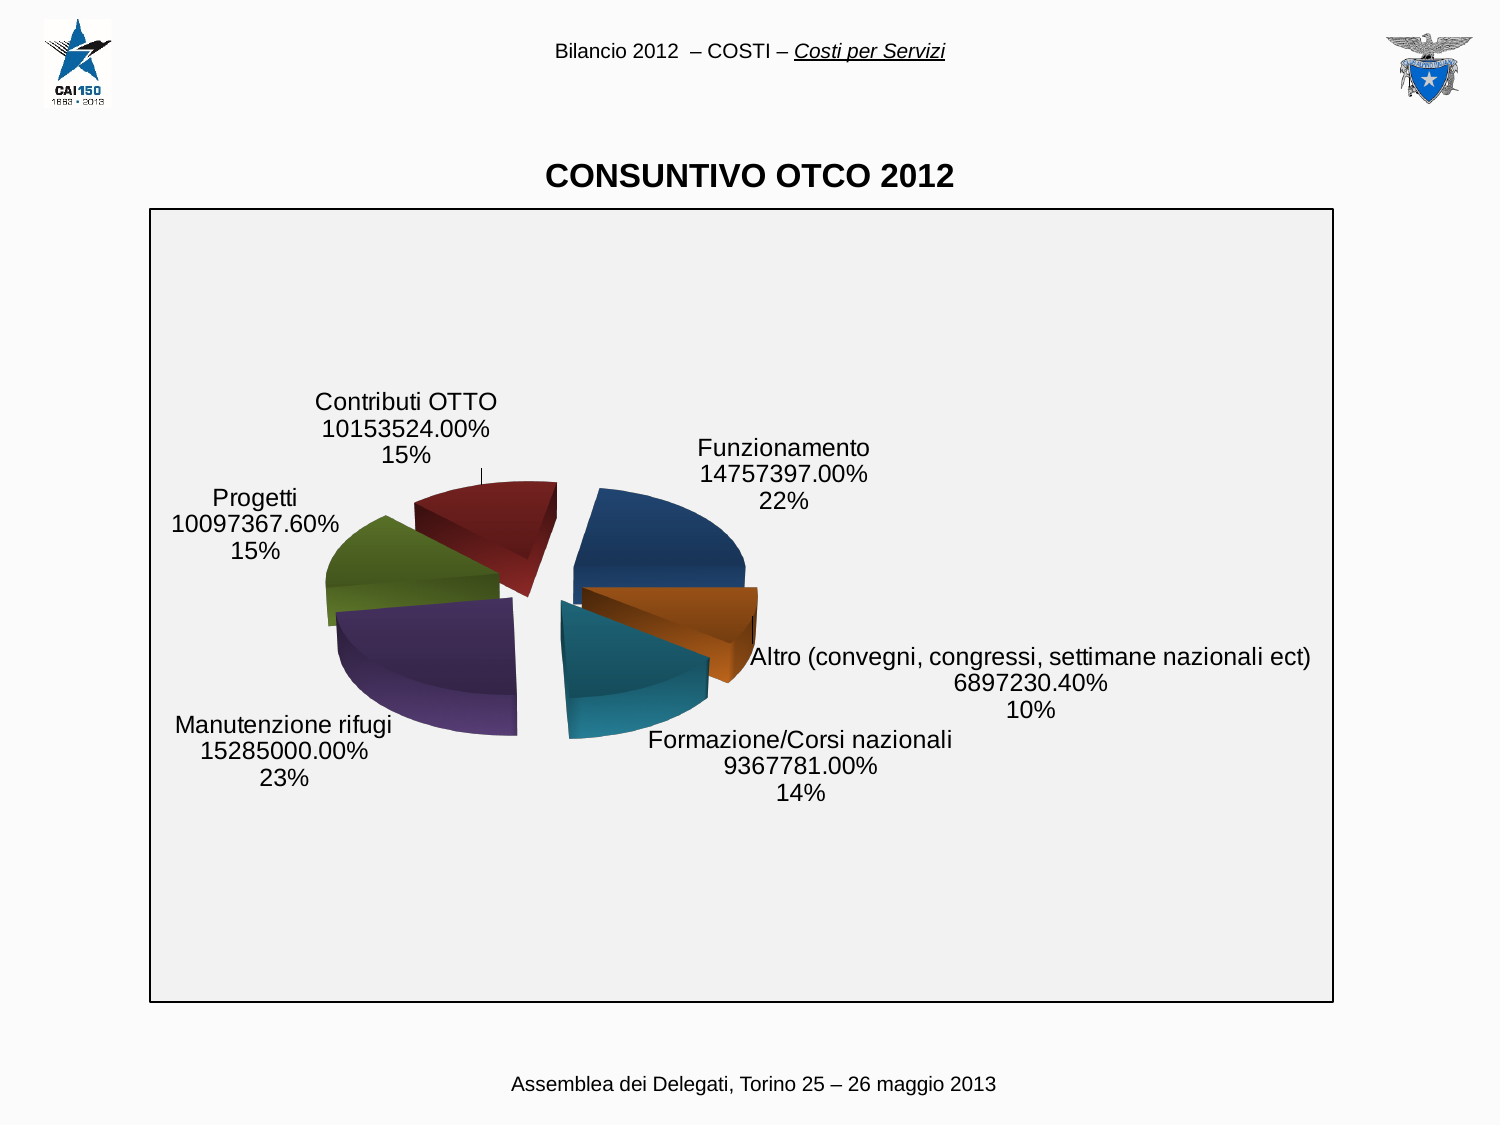

Bilancio 2012 – COSTI – Costi per Servizi
CONSUNTIVO OTCO 2012
[unsupported chart]
Assemblea dei Delegati, Torino 25 – 26 maggio 2013